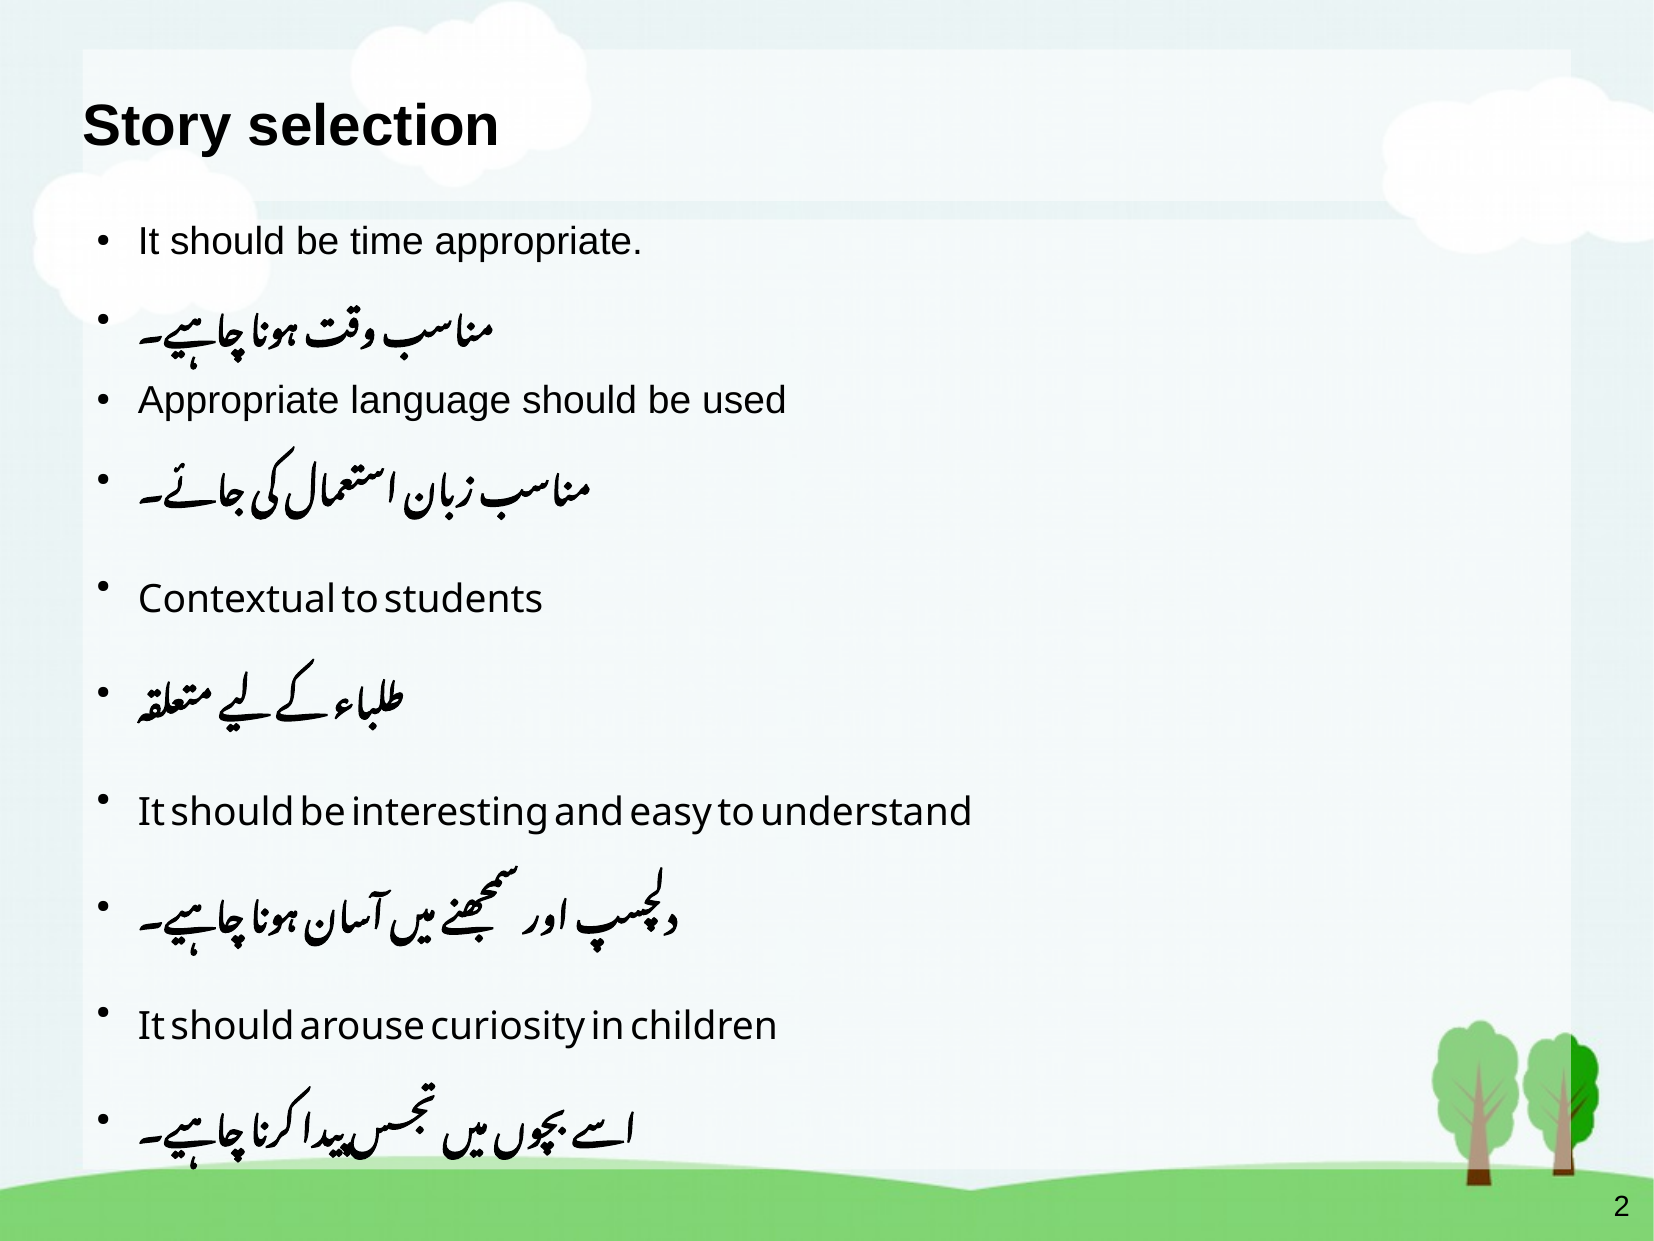

# Story selection
It should be time appropriate.
مناسب وقت ہونا چاہیے۔
Appropriate language should be used
مناسب زبان استعمال کی جائے۔
Contextual to students
طلباء کے لیے متعلقہ
It should be interesting and easy to understand
دلچسپ اور سمجھنے میں آسان ہونا چاہیے۔
It should arouse curiosity in children
اسے بچوں میں تجسس پیدا کرنا چاہیے۔
2